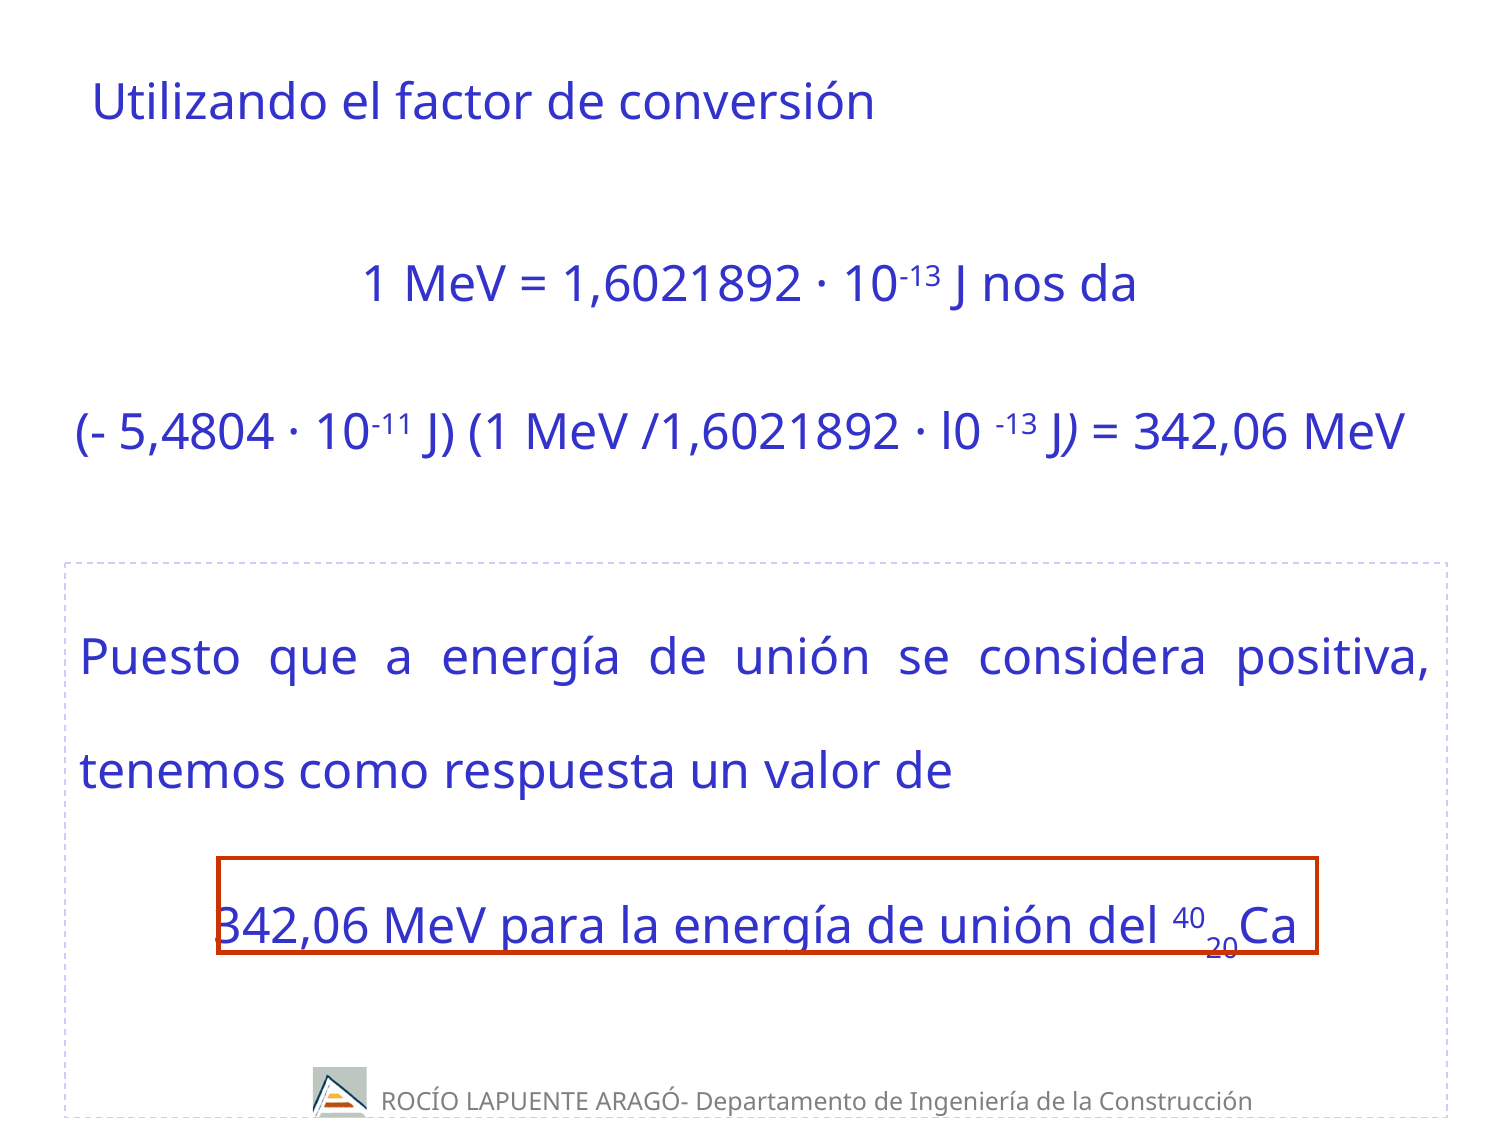

Utilizando el factor de conversión
1 MeV = 1,6021892 · 10-13 J nos da
(- 5,4804 · 10-11 J) (1 MeV /1,6021892 · l0 -13 J) = 342,06 MeV
Puesto que a energía de unión se considera positiva, tenemos como respuesta un valor de
342,06 MeV para la energía de unión del 4020Ca